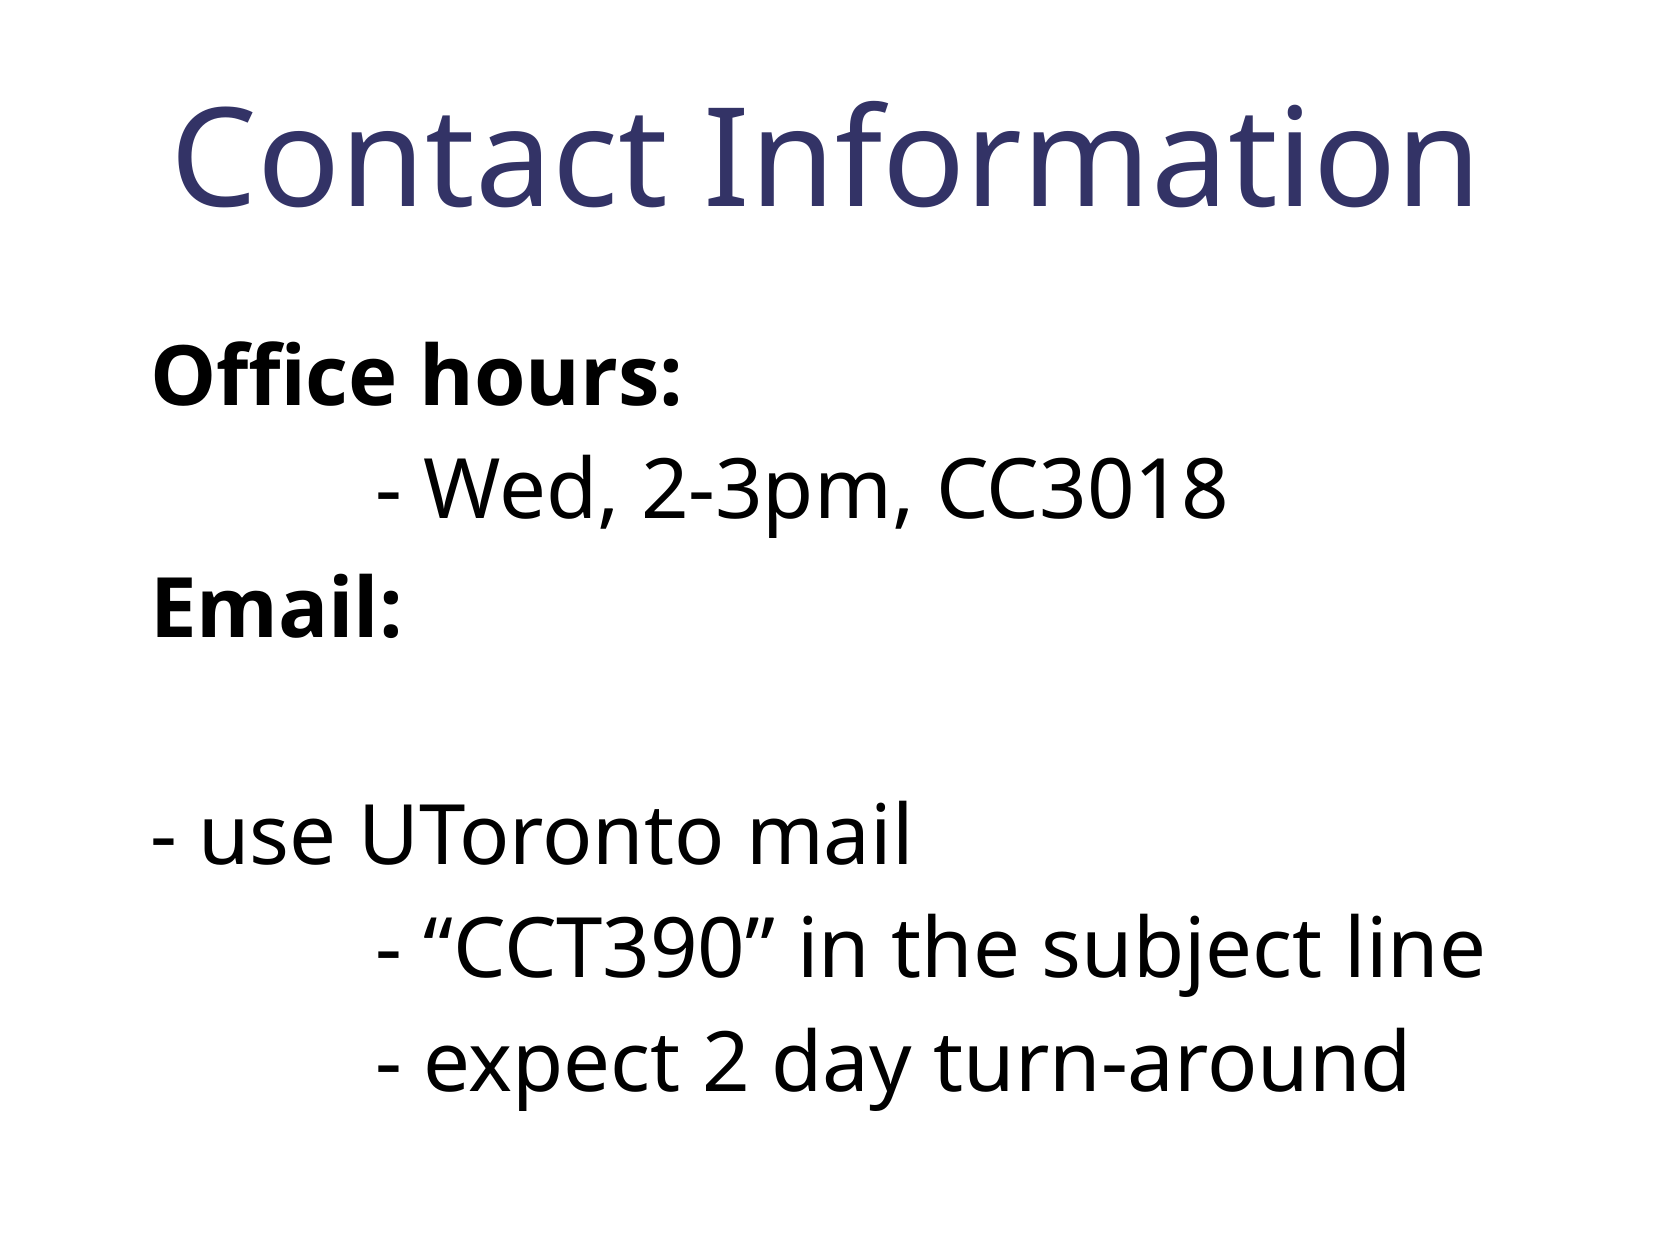

# Contact Information
Office hours:
			- Wed, 2-3pm, CC3018
Email:
- use UToronto mail
			- “CCT390” in the subject line
			- expect 2 day turn-around